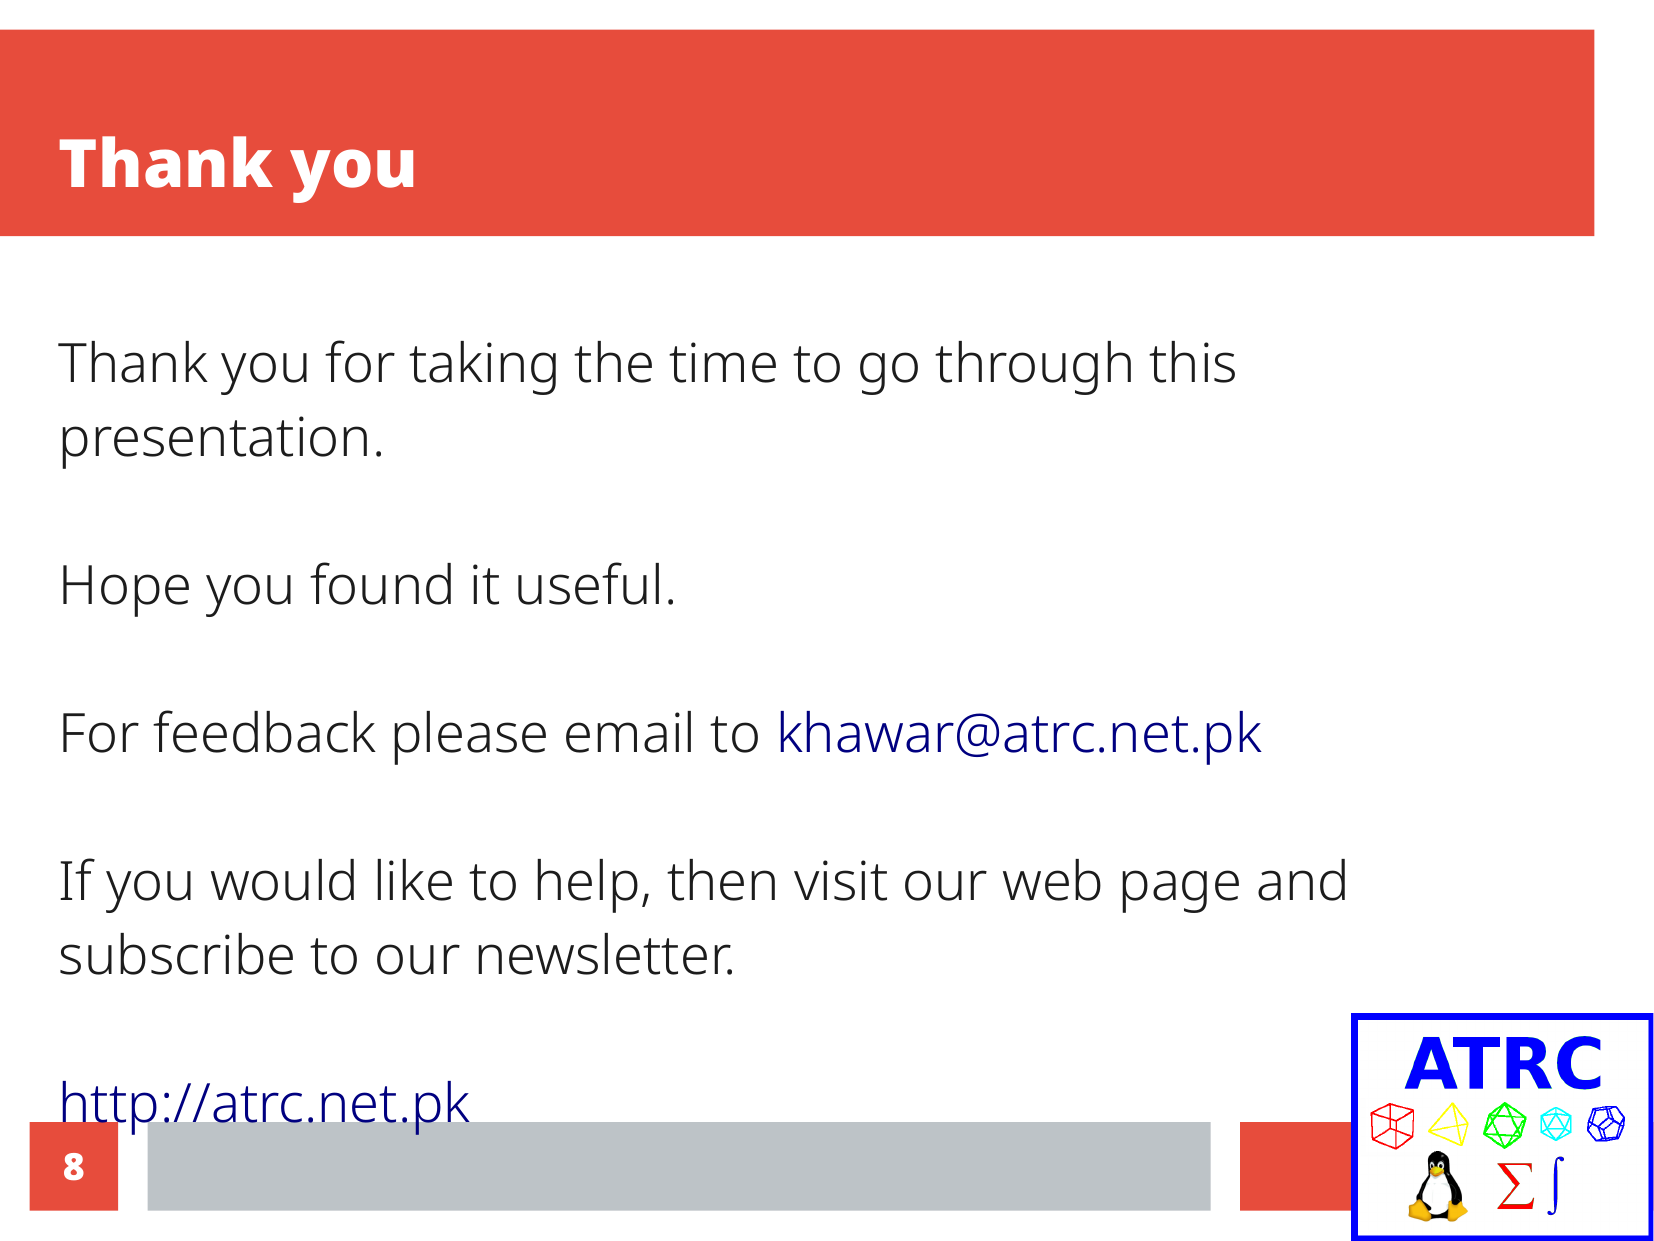

# Thank you
Thank you for taking the time to go through this presentation.
Hope you found it useful.
For feedback please email to khawar@atrc.net.pk
If you would like to help, then visit our web page and subscribe to our newsletter.
http://atrc.net.pk
8